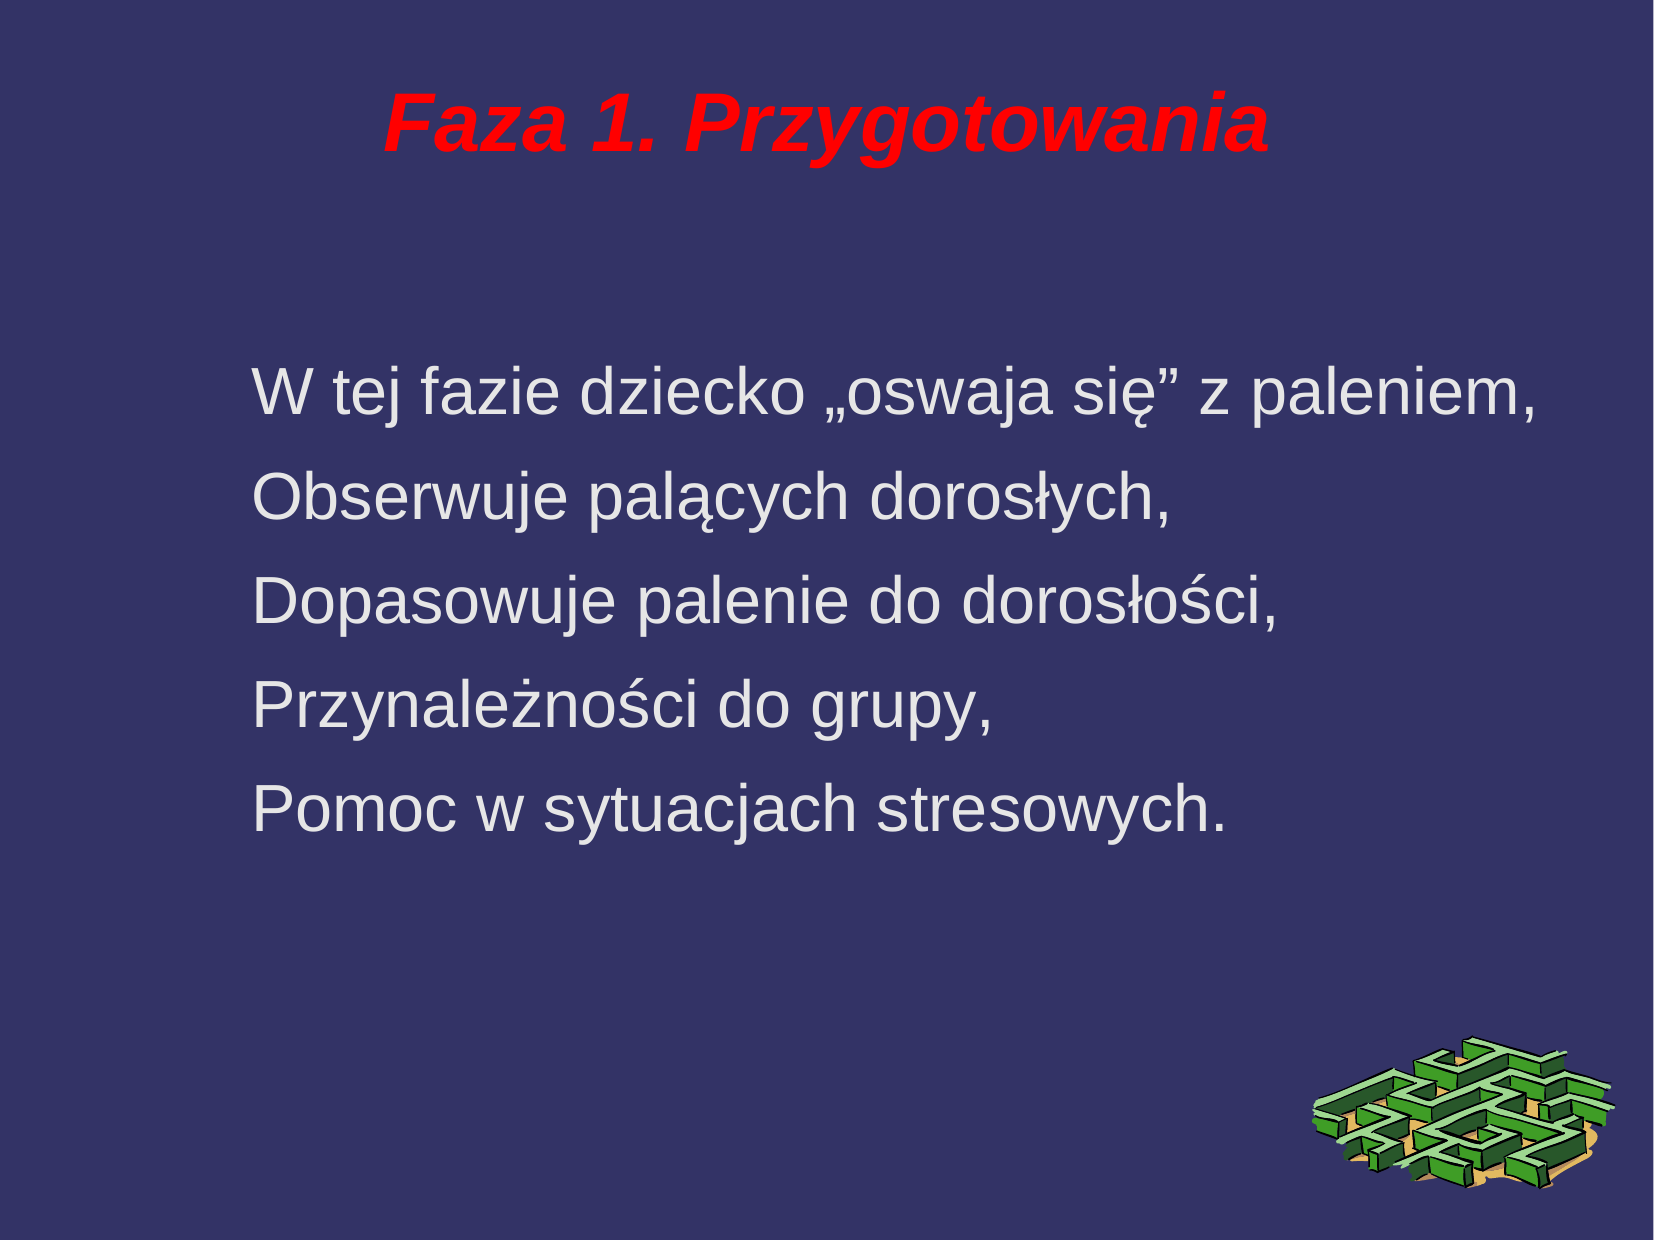

# Faza 1. Przygotowania
W tej fazie dziecko „oswaja się” z paleniem,
Obserwuje palących dorosłych,
Dopasowuje palenie do dorosłości,
Przynależności do grupy,
Pomoc w sytuacjach stresowych.